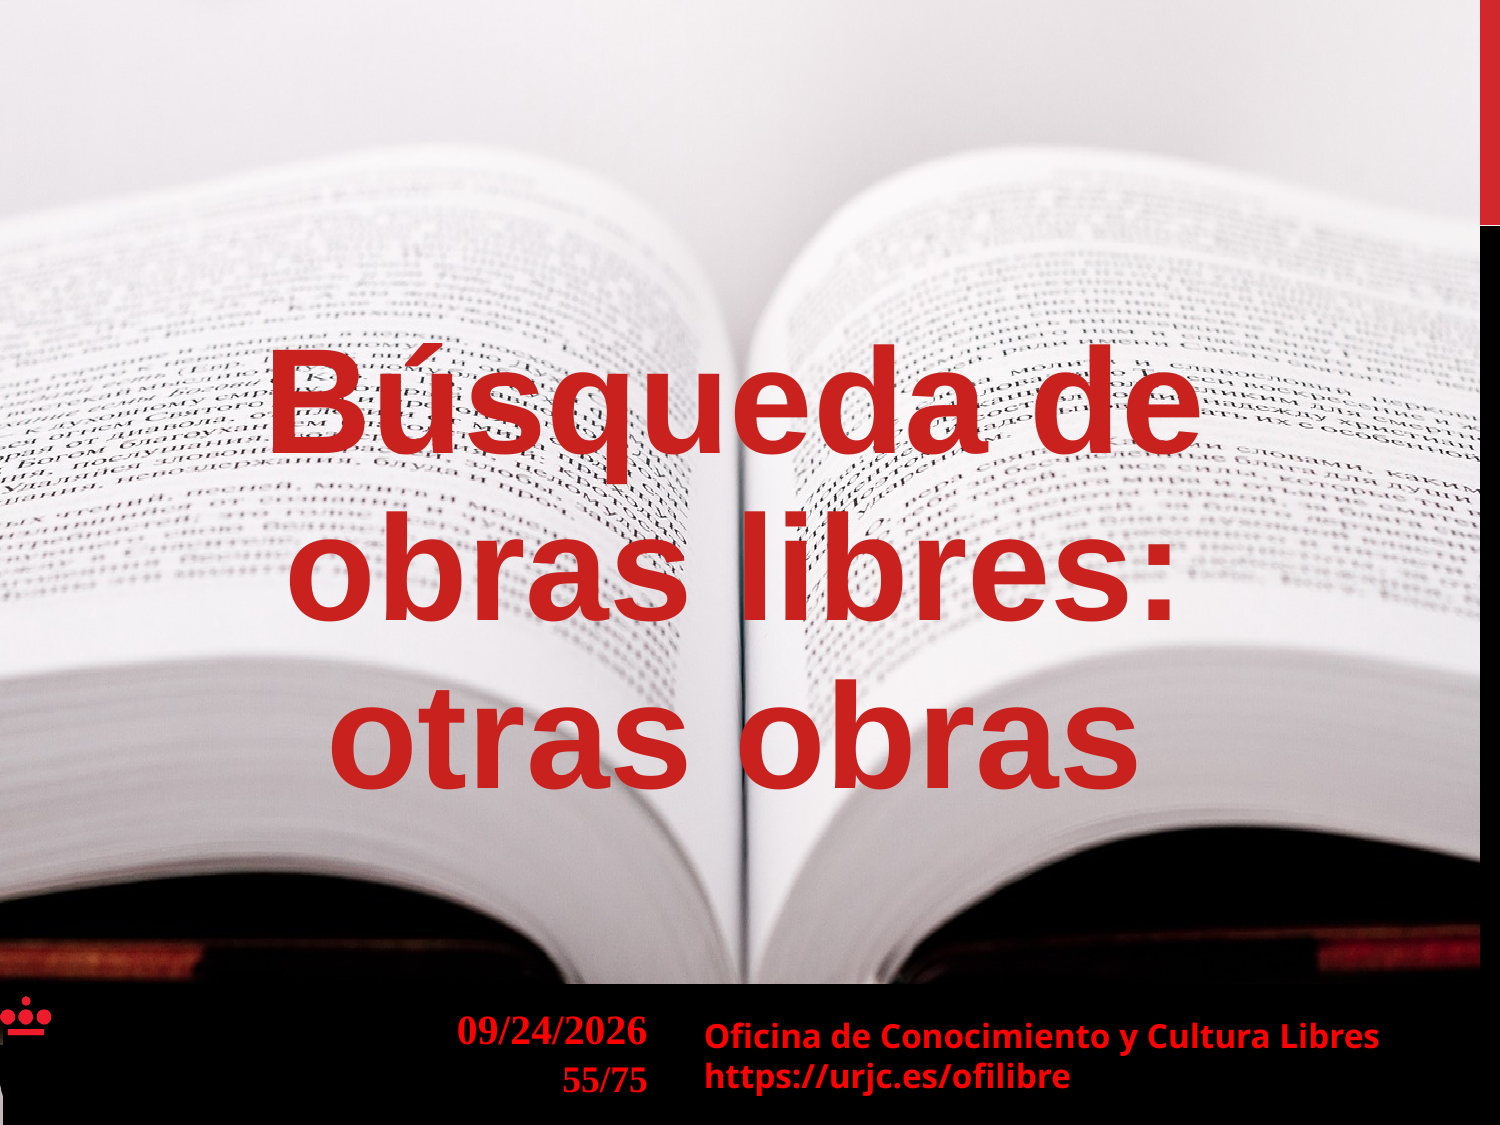

#
Búsqueda de obras libres:
otras obras